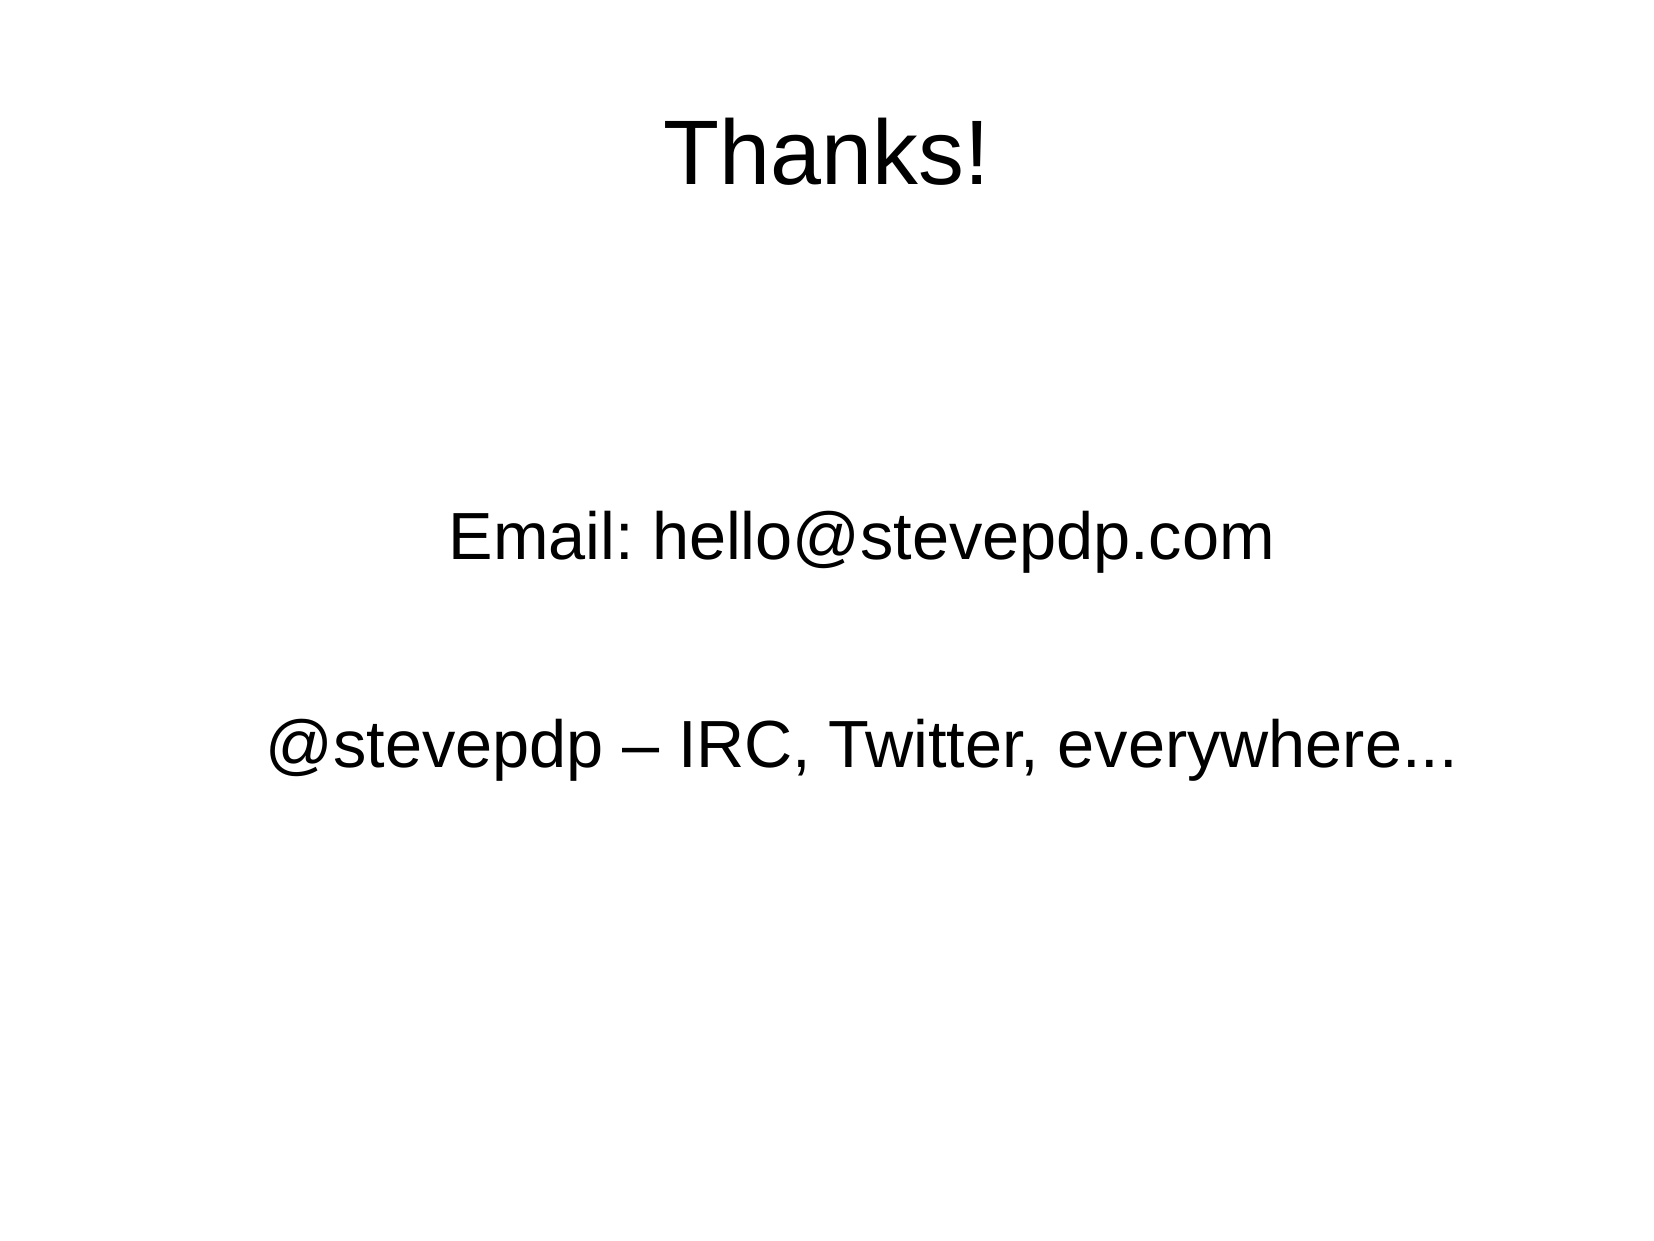

# Thanks!
Email: hello@stevepdp.com
@stevepdp – IRC, Twitter, everywhere...